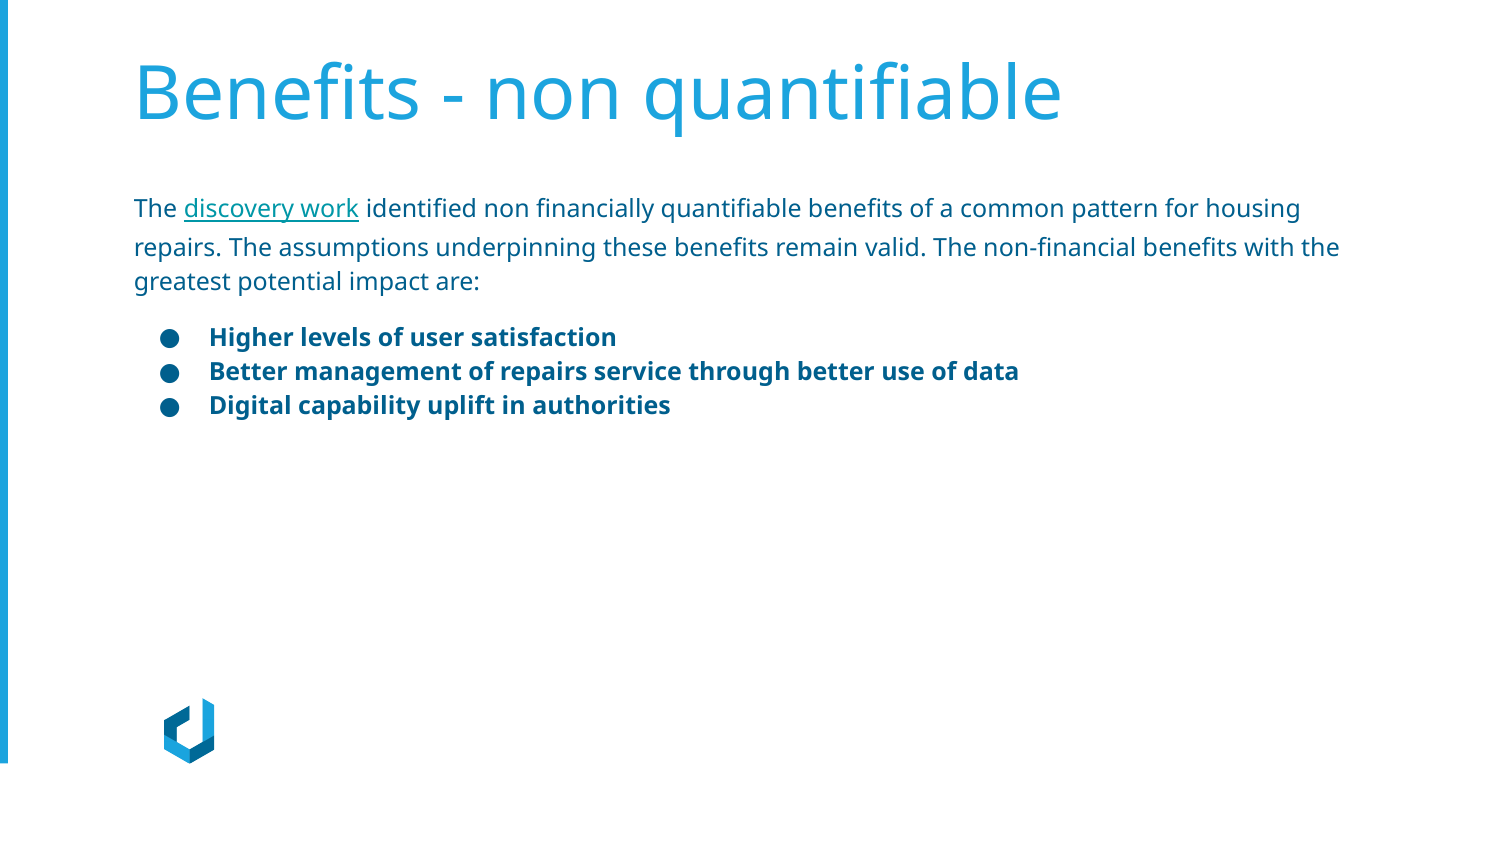

Benefits - non quantifiable
The discovery work identified non financially quantifiable benefits of a common pattern for housing repairs. The assumptions underpinning these benefits remain valid. The non-financial benefits with the greatest potential impact are:
Higher levels of user satisfaction
Better management of repairs service through better use of data
Digital capability uplift in authorities